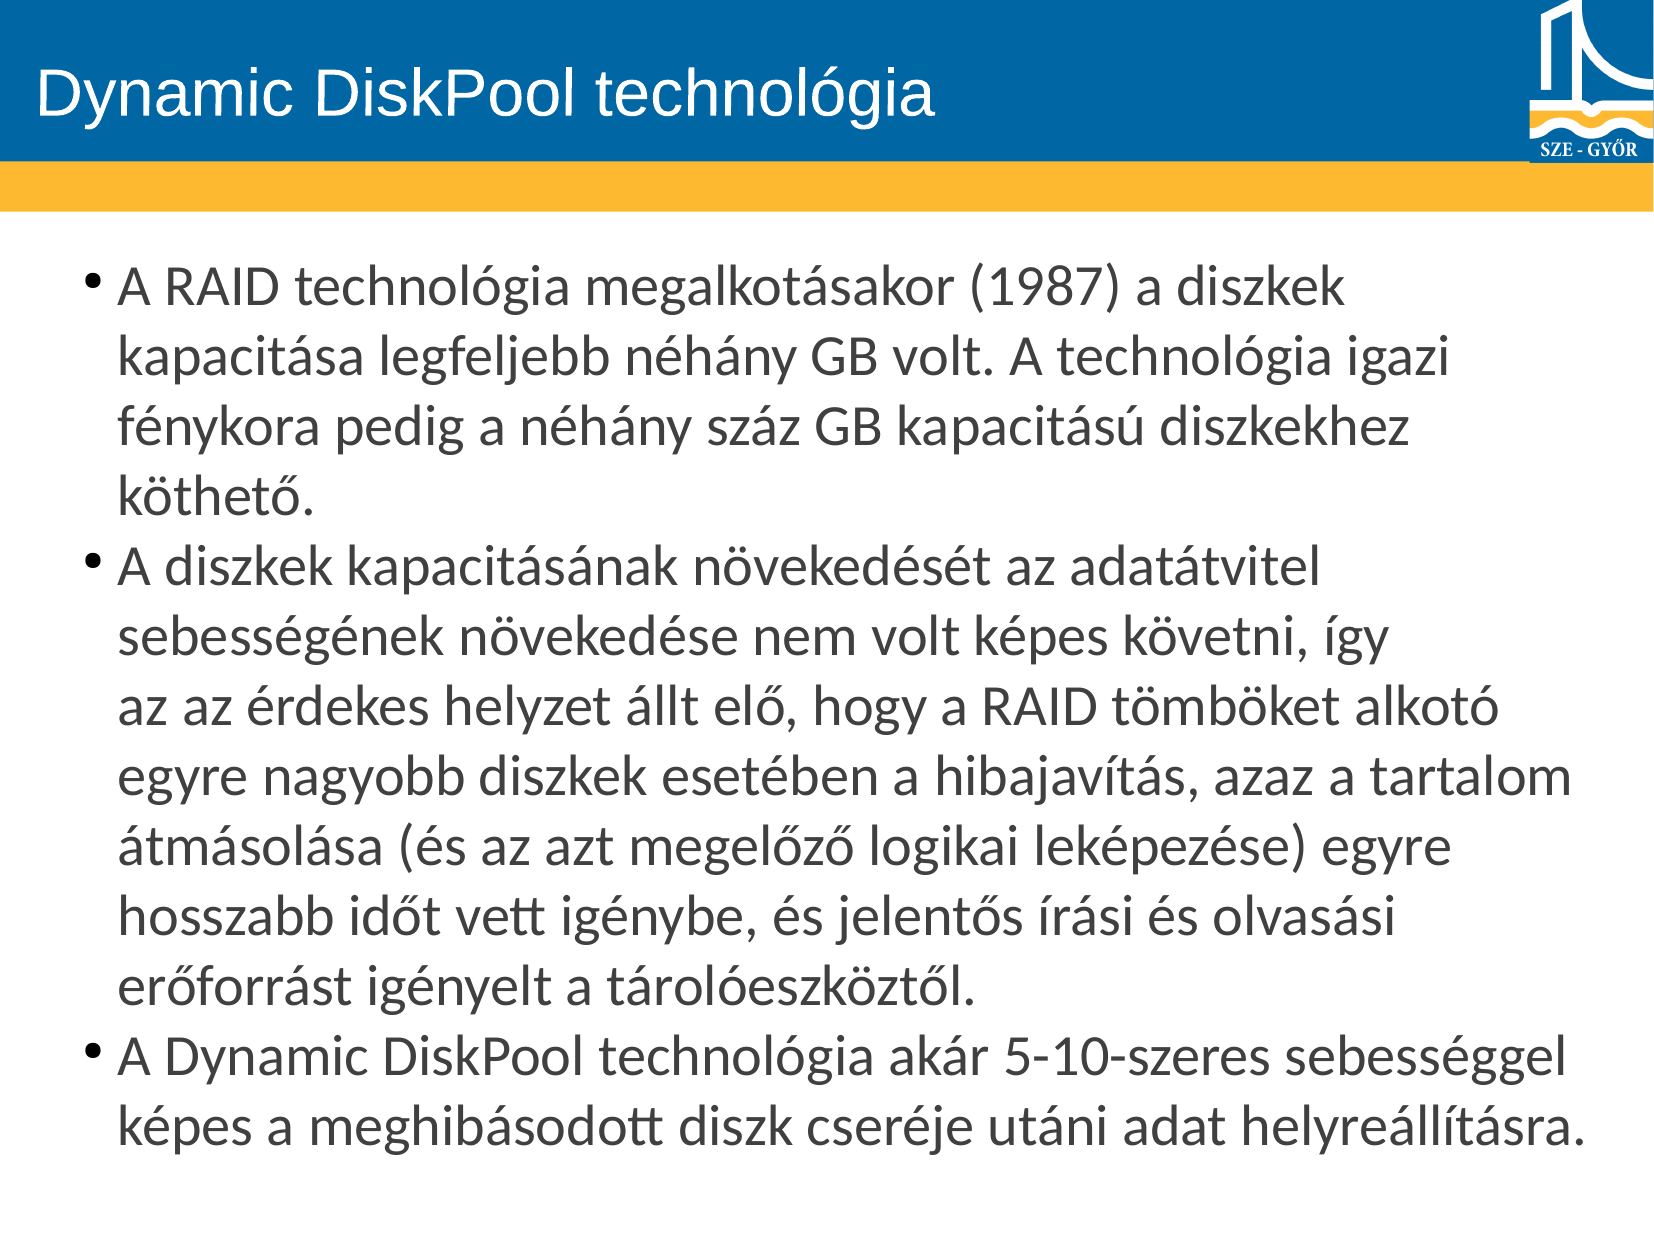

Dynamic DiskPool technológia
A RAID technológia megalkotásakor (1987) a diszkek kapacitása legfeljebb néhány GB volt. A technológia igazi fénykora pedig a néhány száz GB kapacitású diszkekhez köthető.
A diszkek kapacitásának növekedését az adatátvitel sebességének növekedése nem volt képes követni, így
az az érdekes helyzet állt elő, hogy a RAID tömböket alkotó egyre nagyobb diszkek esetében a hibajavítás, azaz a tartalom átmásolása (és az azt megelőző logikai leképezése) egyre hosszabb időt vett igénybe, és jelentős írási és olvasási erőforrást igényelt a tárolóeszköztől.
A Dynamic DiskPool technológia akár 5-10-szeres sebességgel képes a meghibásodott diszk cseréje utáni adat helyreállításra.